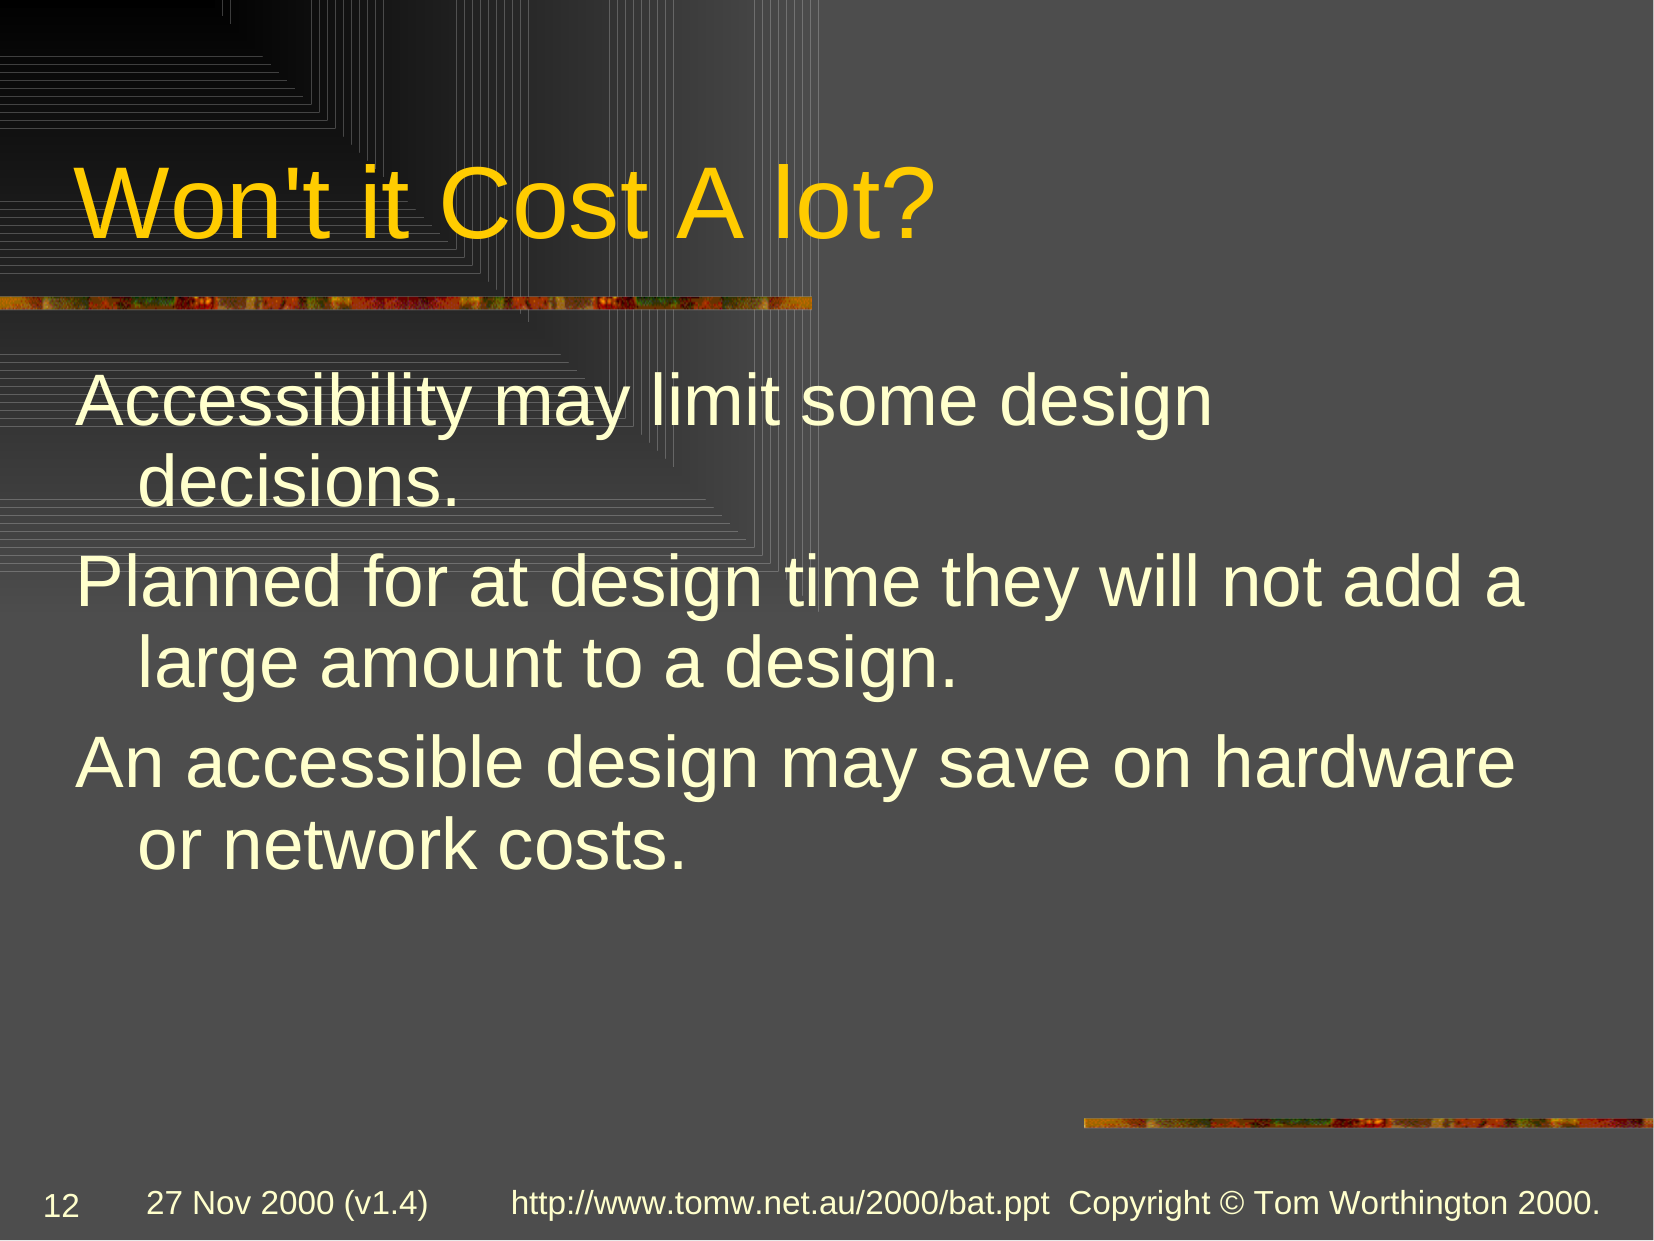

# Won't it Cost A lot?
Accessibility may limit some design decisions.
Planned for at design time they will not add a large amount to a design.
An accessible design may save on hardware or network costs.
27 Nov 2000 (v1.4)
http://www.tomw.net.au/2000/bat.ppt Copyright © Tom Worthington 2000.
12